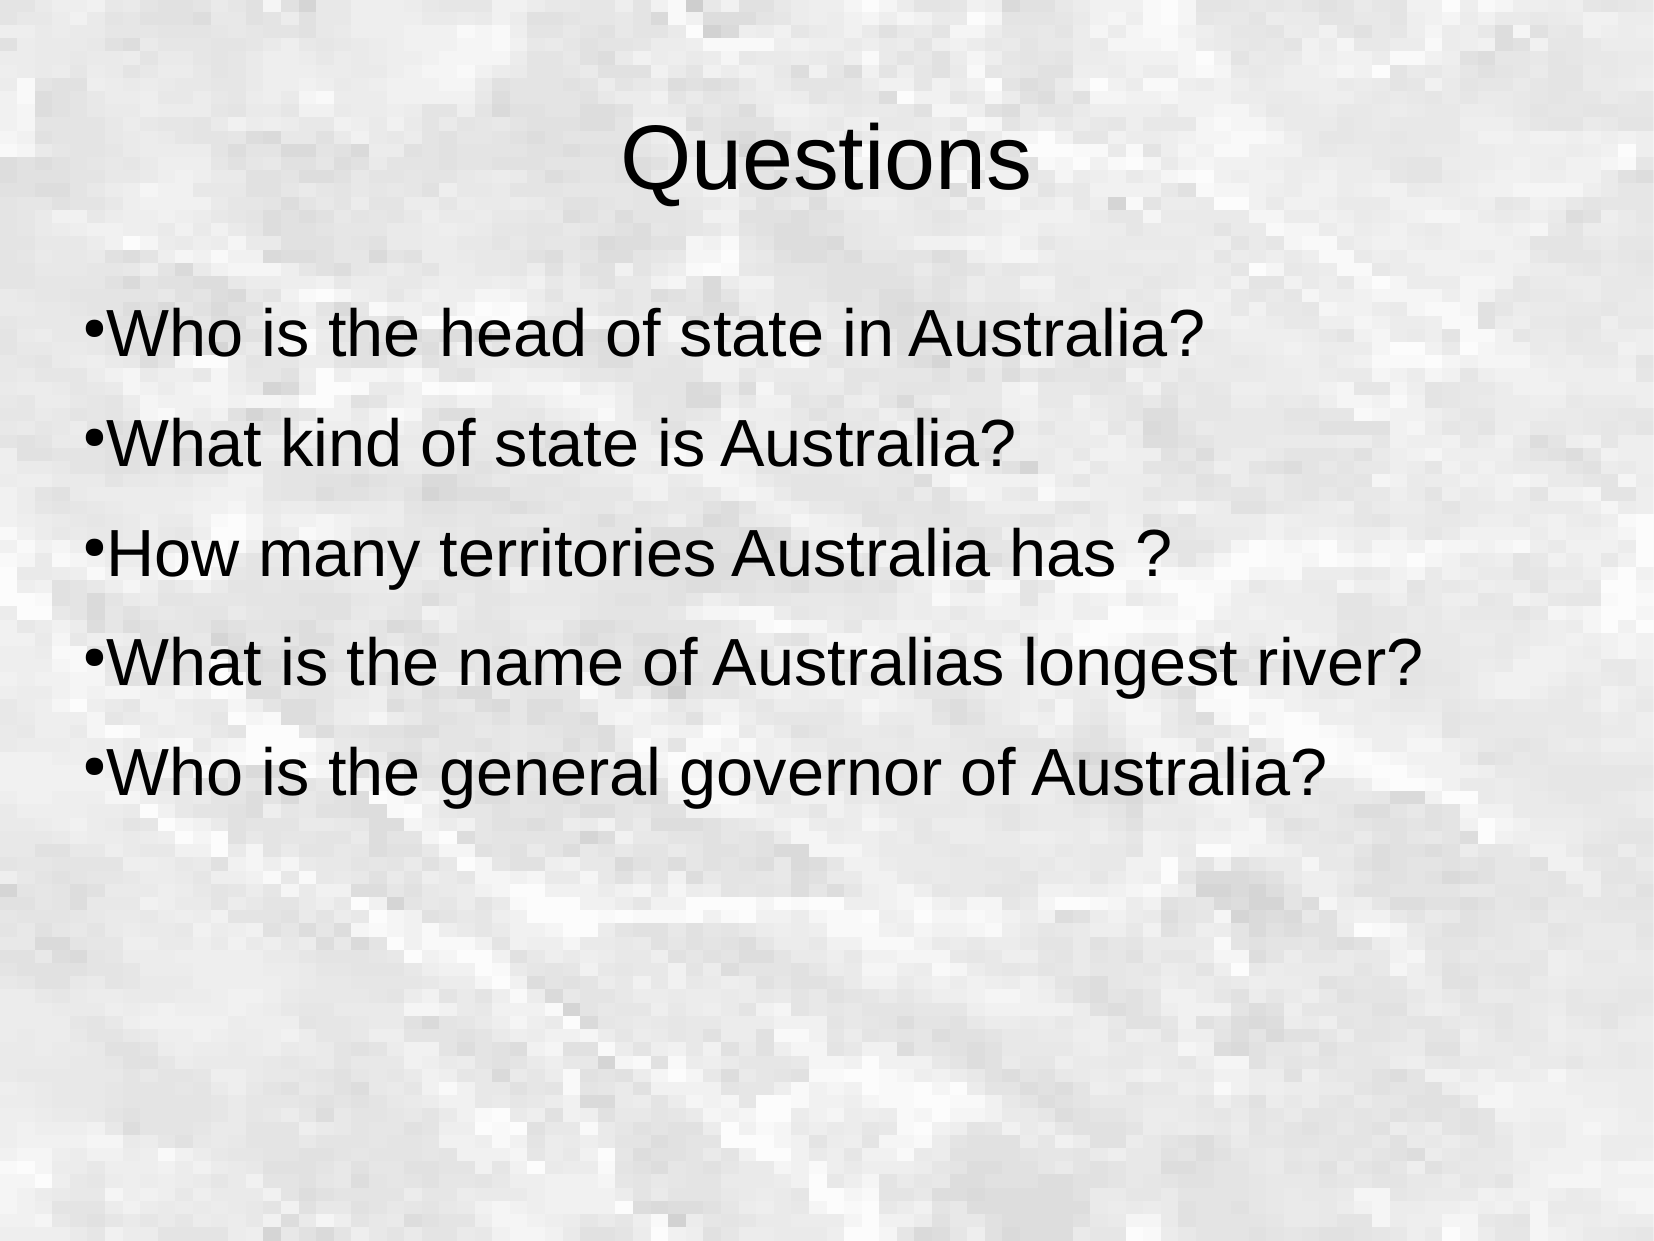

# Questions
Who is the head of state in Australia?
What kind of state is Australia?
How many territories Australia has ?
What is the name of Australias longest river?
Who is the general governor of Australia?